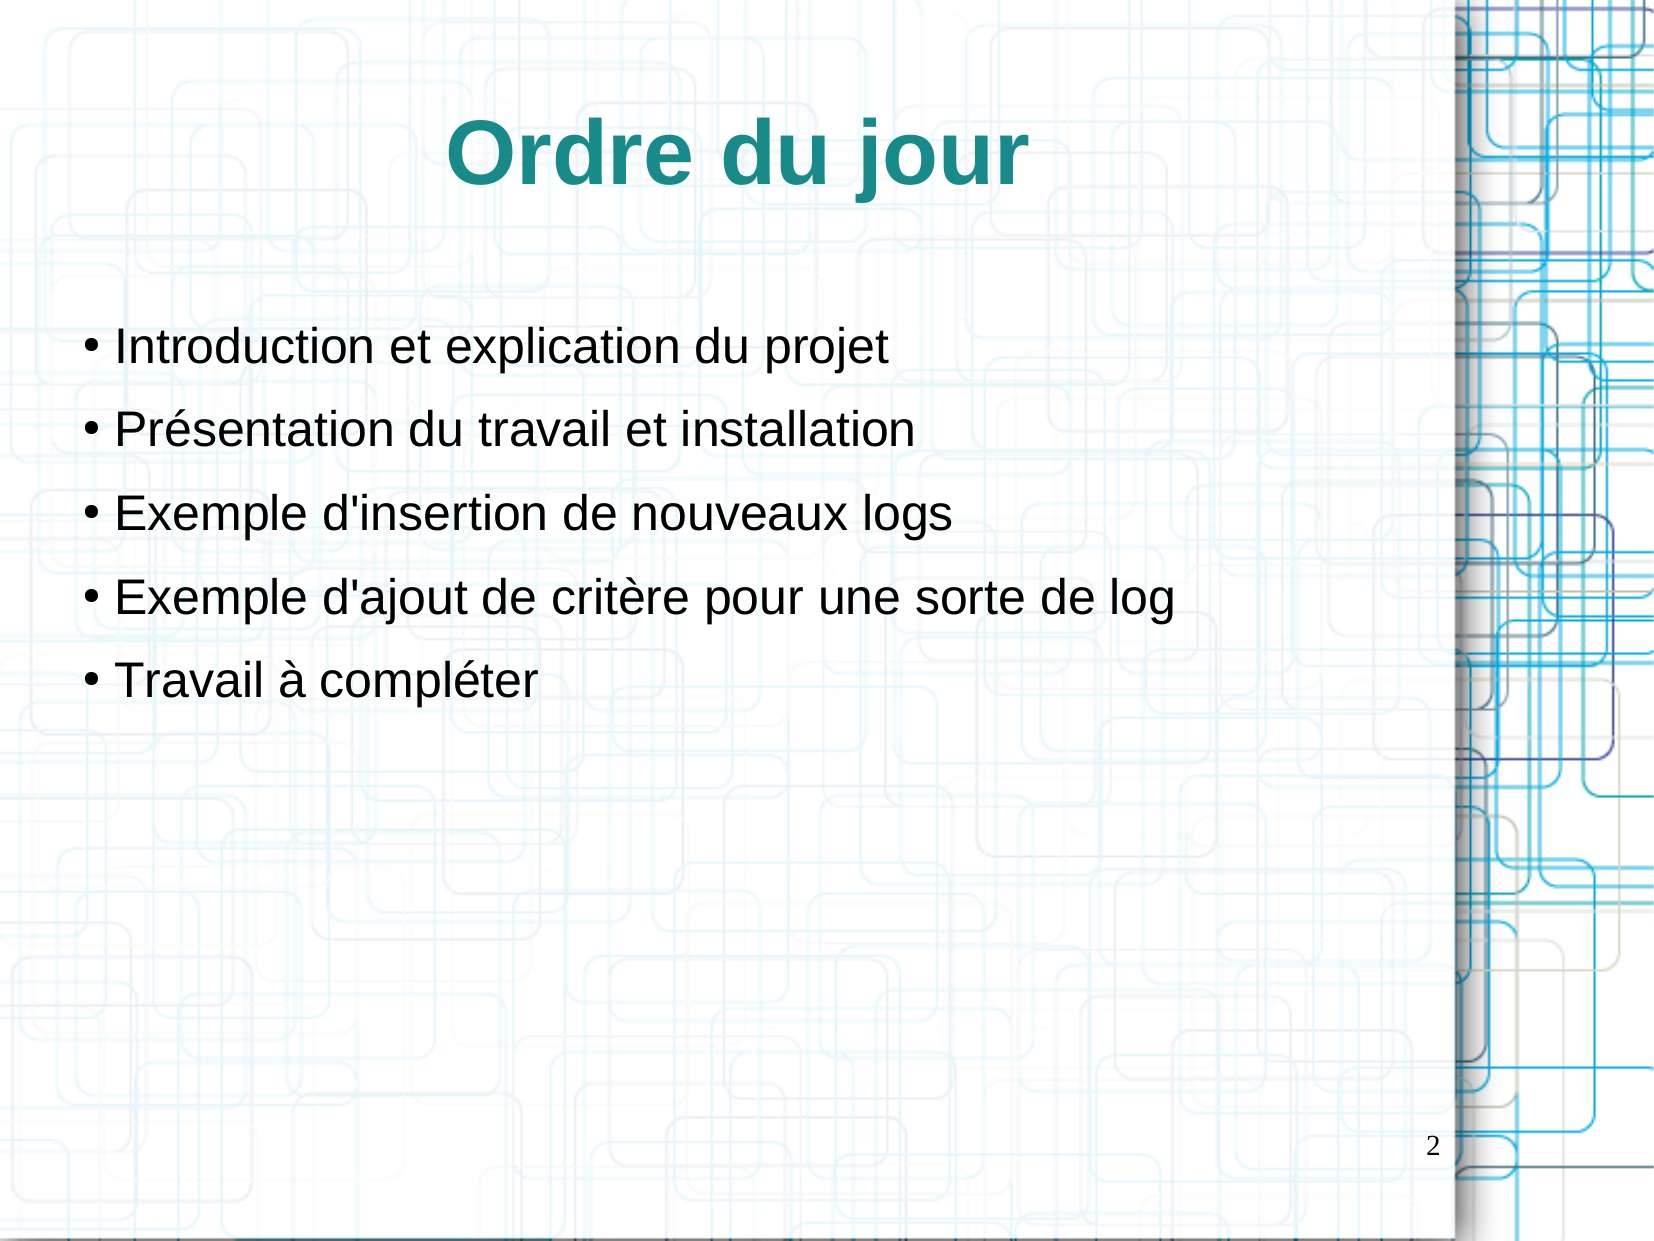

# Ordre du jour
 Introduction et explication du projet
 Présentation du travail et installation
 Exemple d'insertion de nouveaux logs
 Exemple d'ajout de critère pour une sorte de log
 Travail à compléter
2